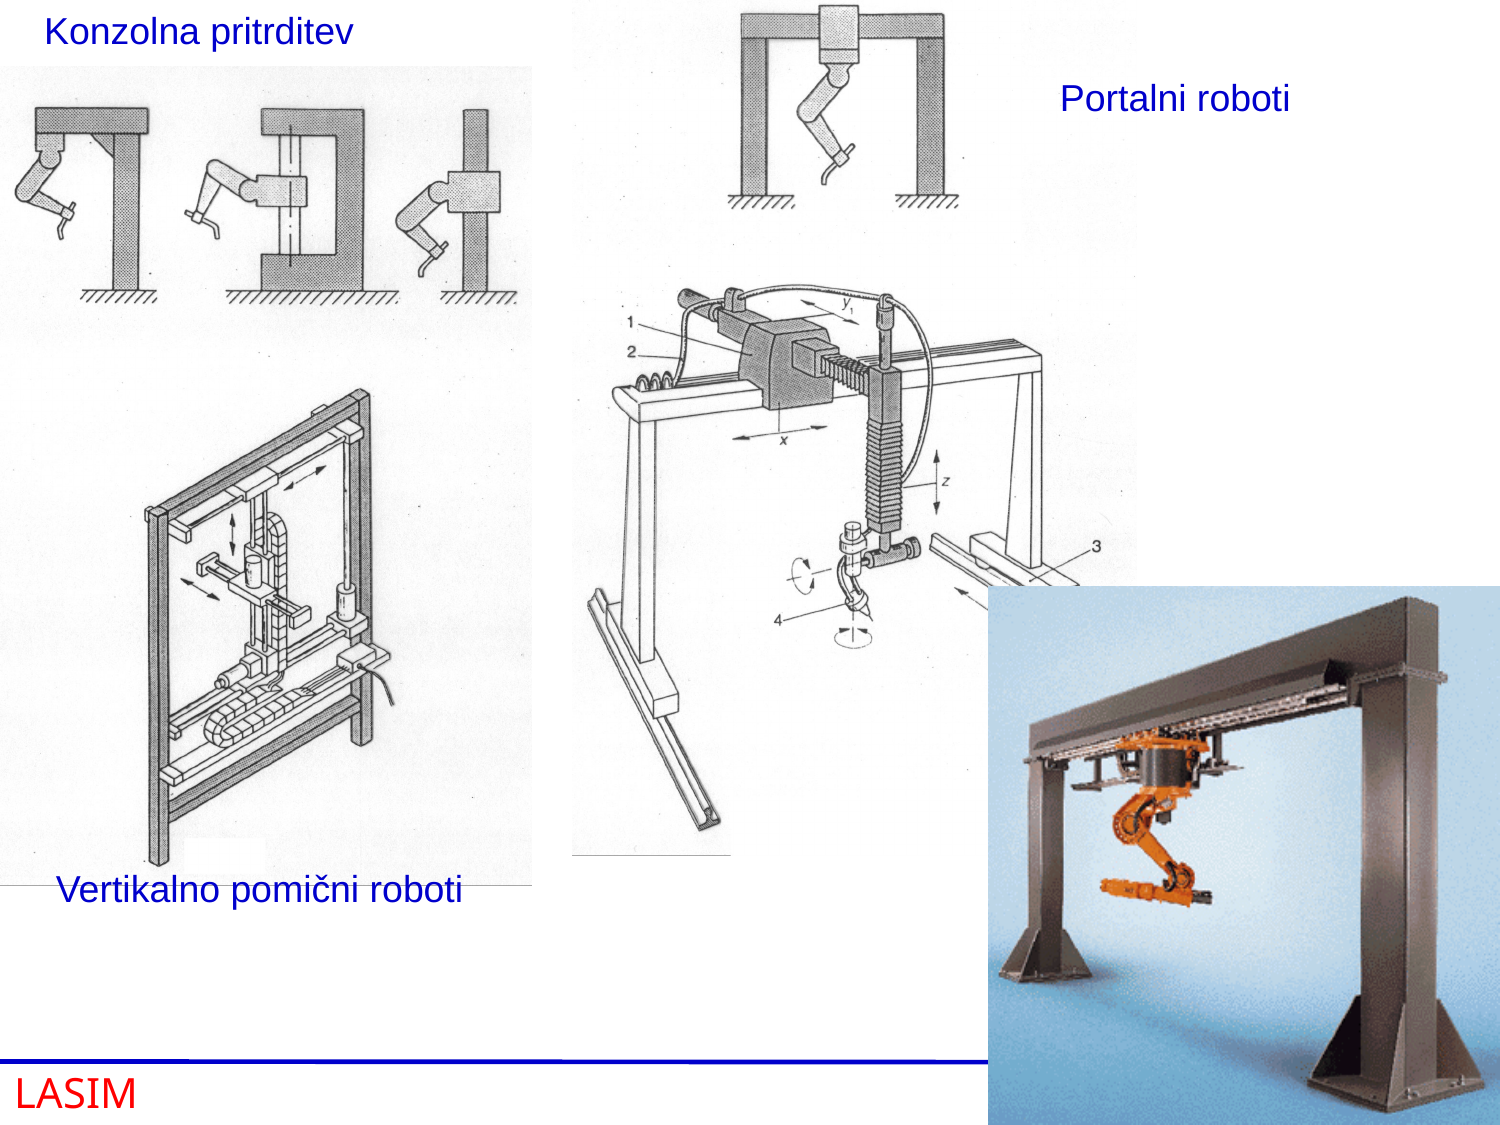

Konzolna pritrditev
Portalni roboti
Vertikalno pomični roboti